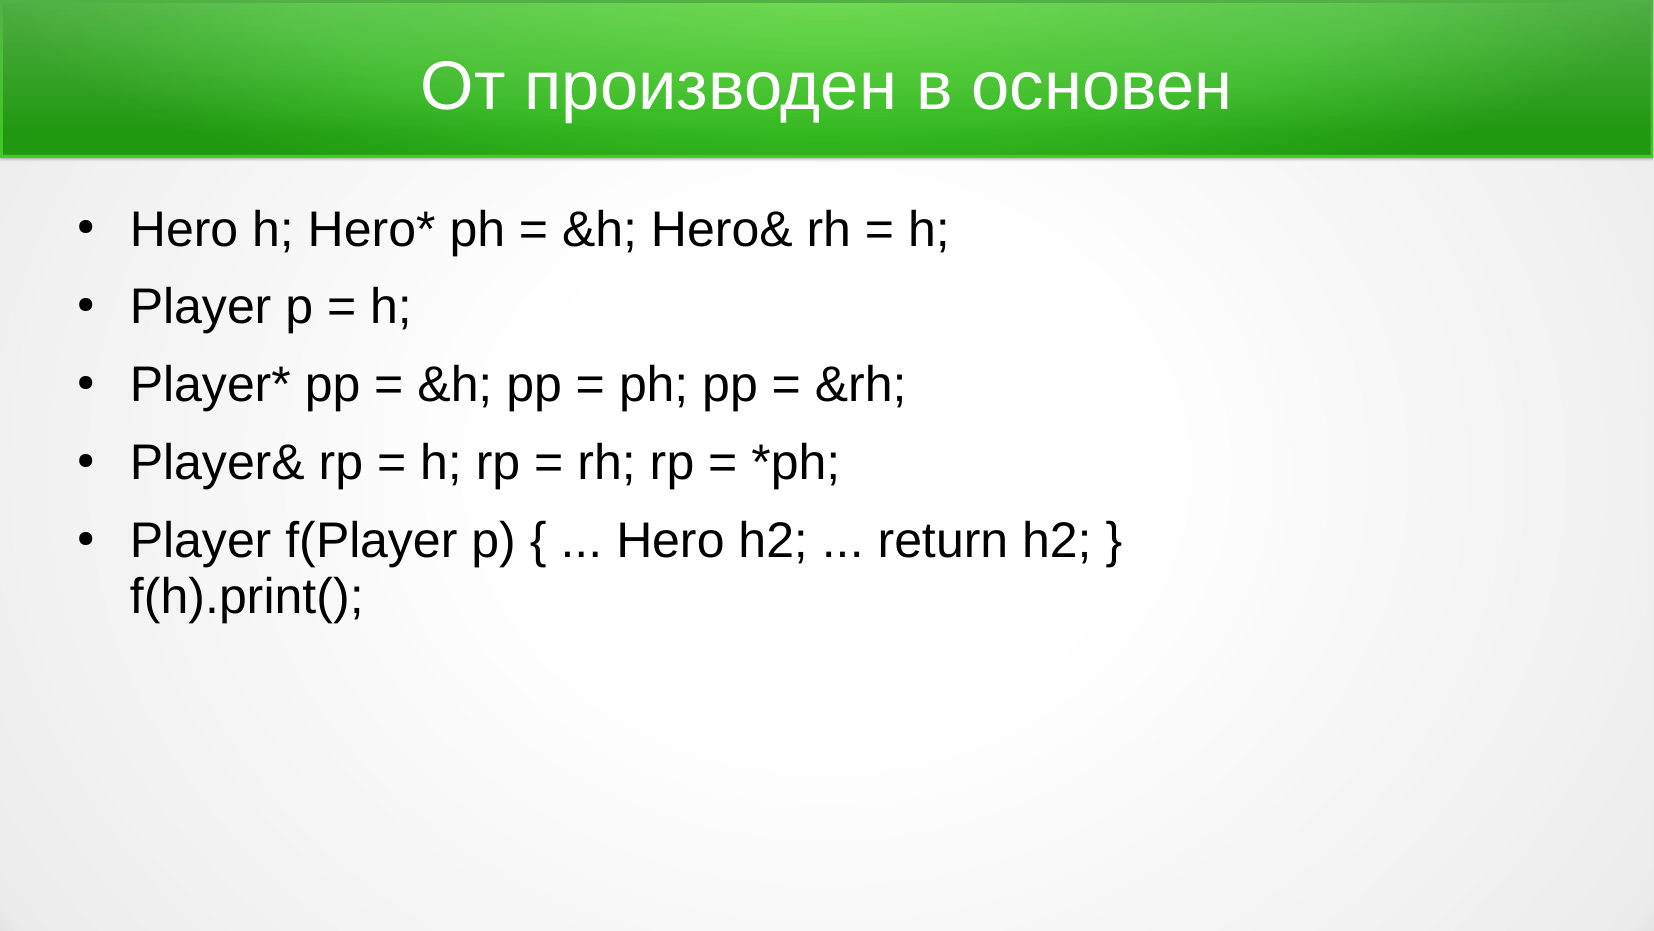

# От производен в основен
Hero h; Hero* ph = &h; Hero& rh = h;
Player p = h;
Player* pp = &h; pp = ph; pp = &rh;
Player& rp = h; rp = rh; rp = *ph;
Player f(Player p) { ... Hero h2; ... return h2; }
f(h).print();